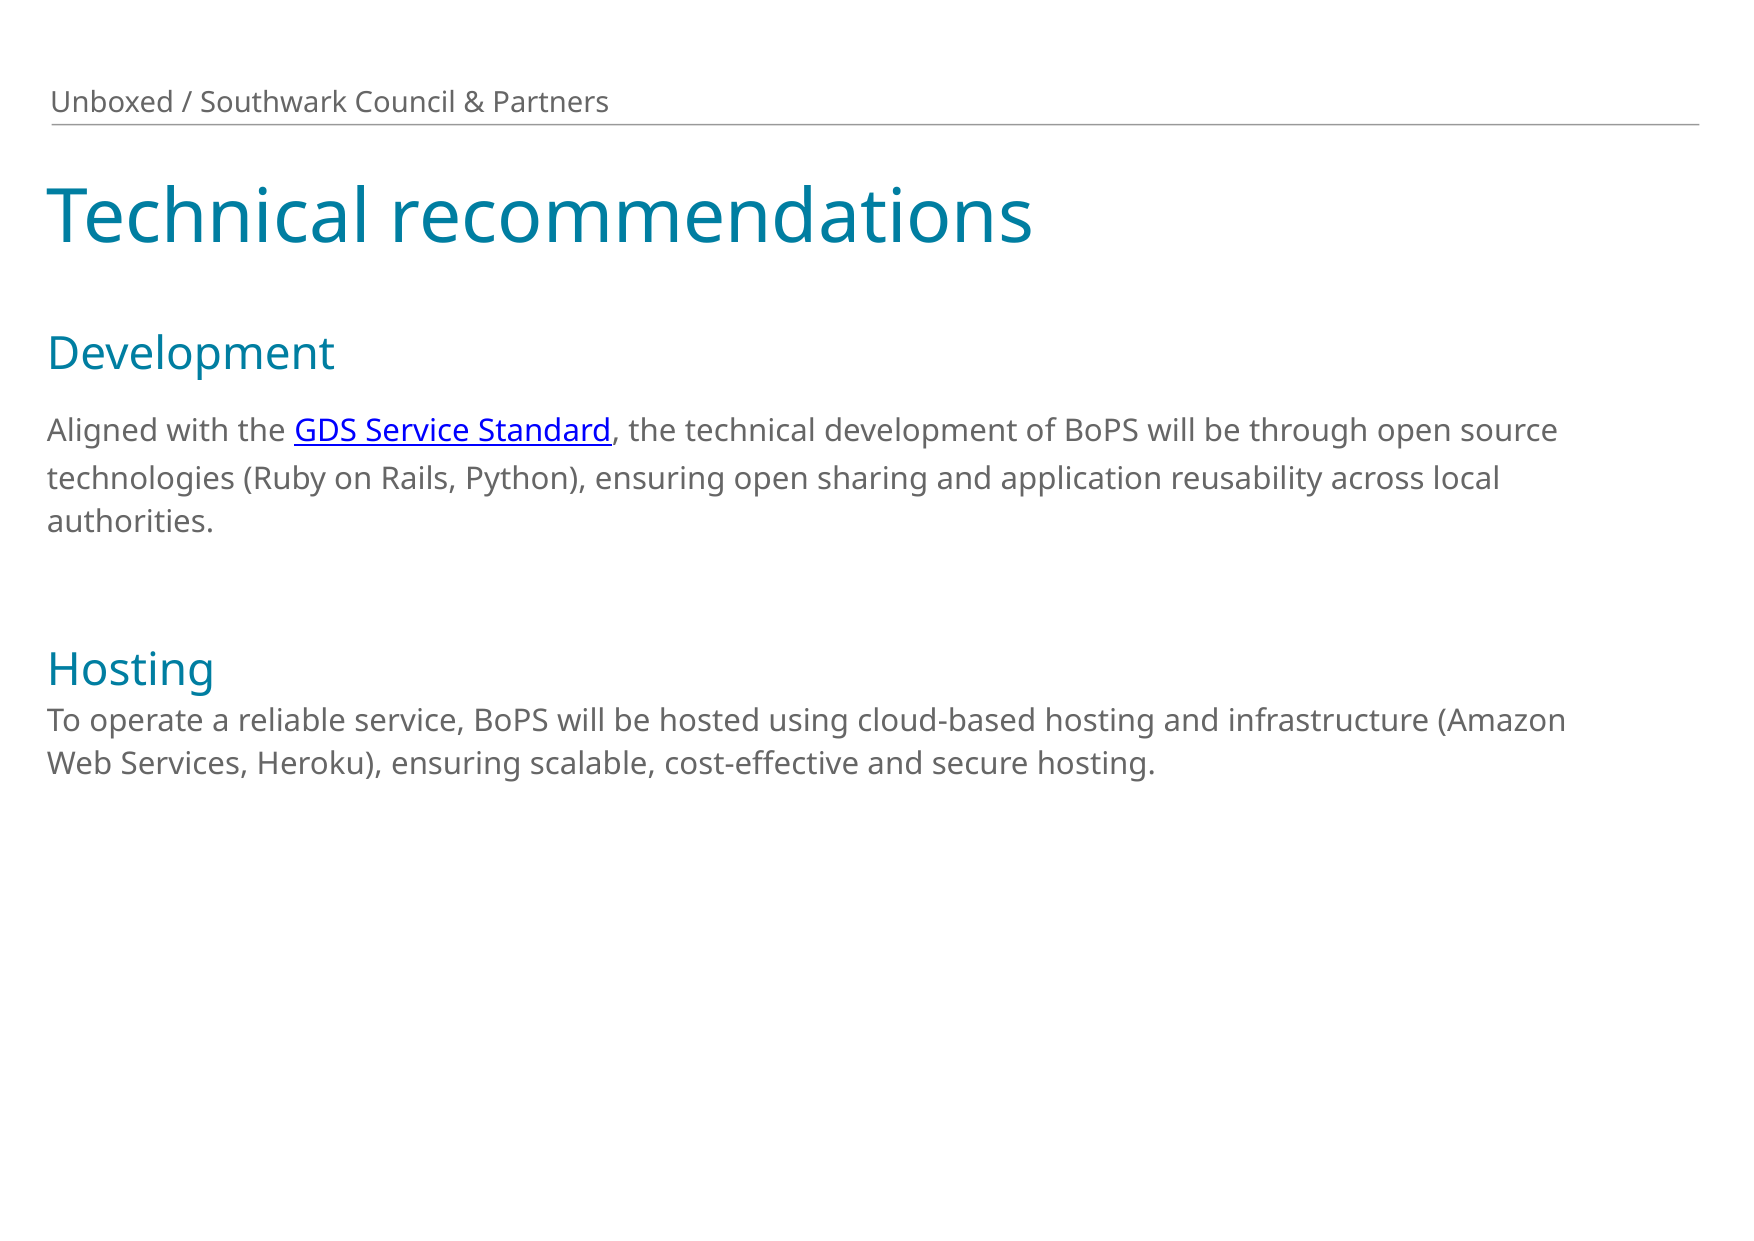

Unboxed / Southwark Council & Partners
Technical recommendations
Development
Aligned with the GDS Service Standard, the technical development of BoPS will be through open source technologies (Ruby on Rails, Python), ensuring open sharing and application reusability across local authorities.
Hosting
To operate a reliable service, BoPS will be hosted using cloud-based hosting and infrastructure (Amazon Web Services, Heroku), ensuring scalable, cost-effective and secure hosting.